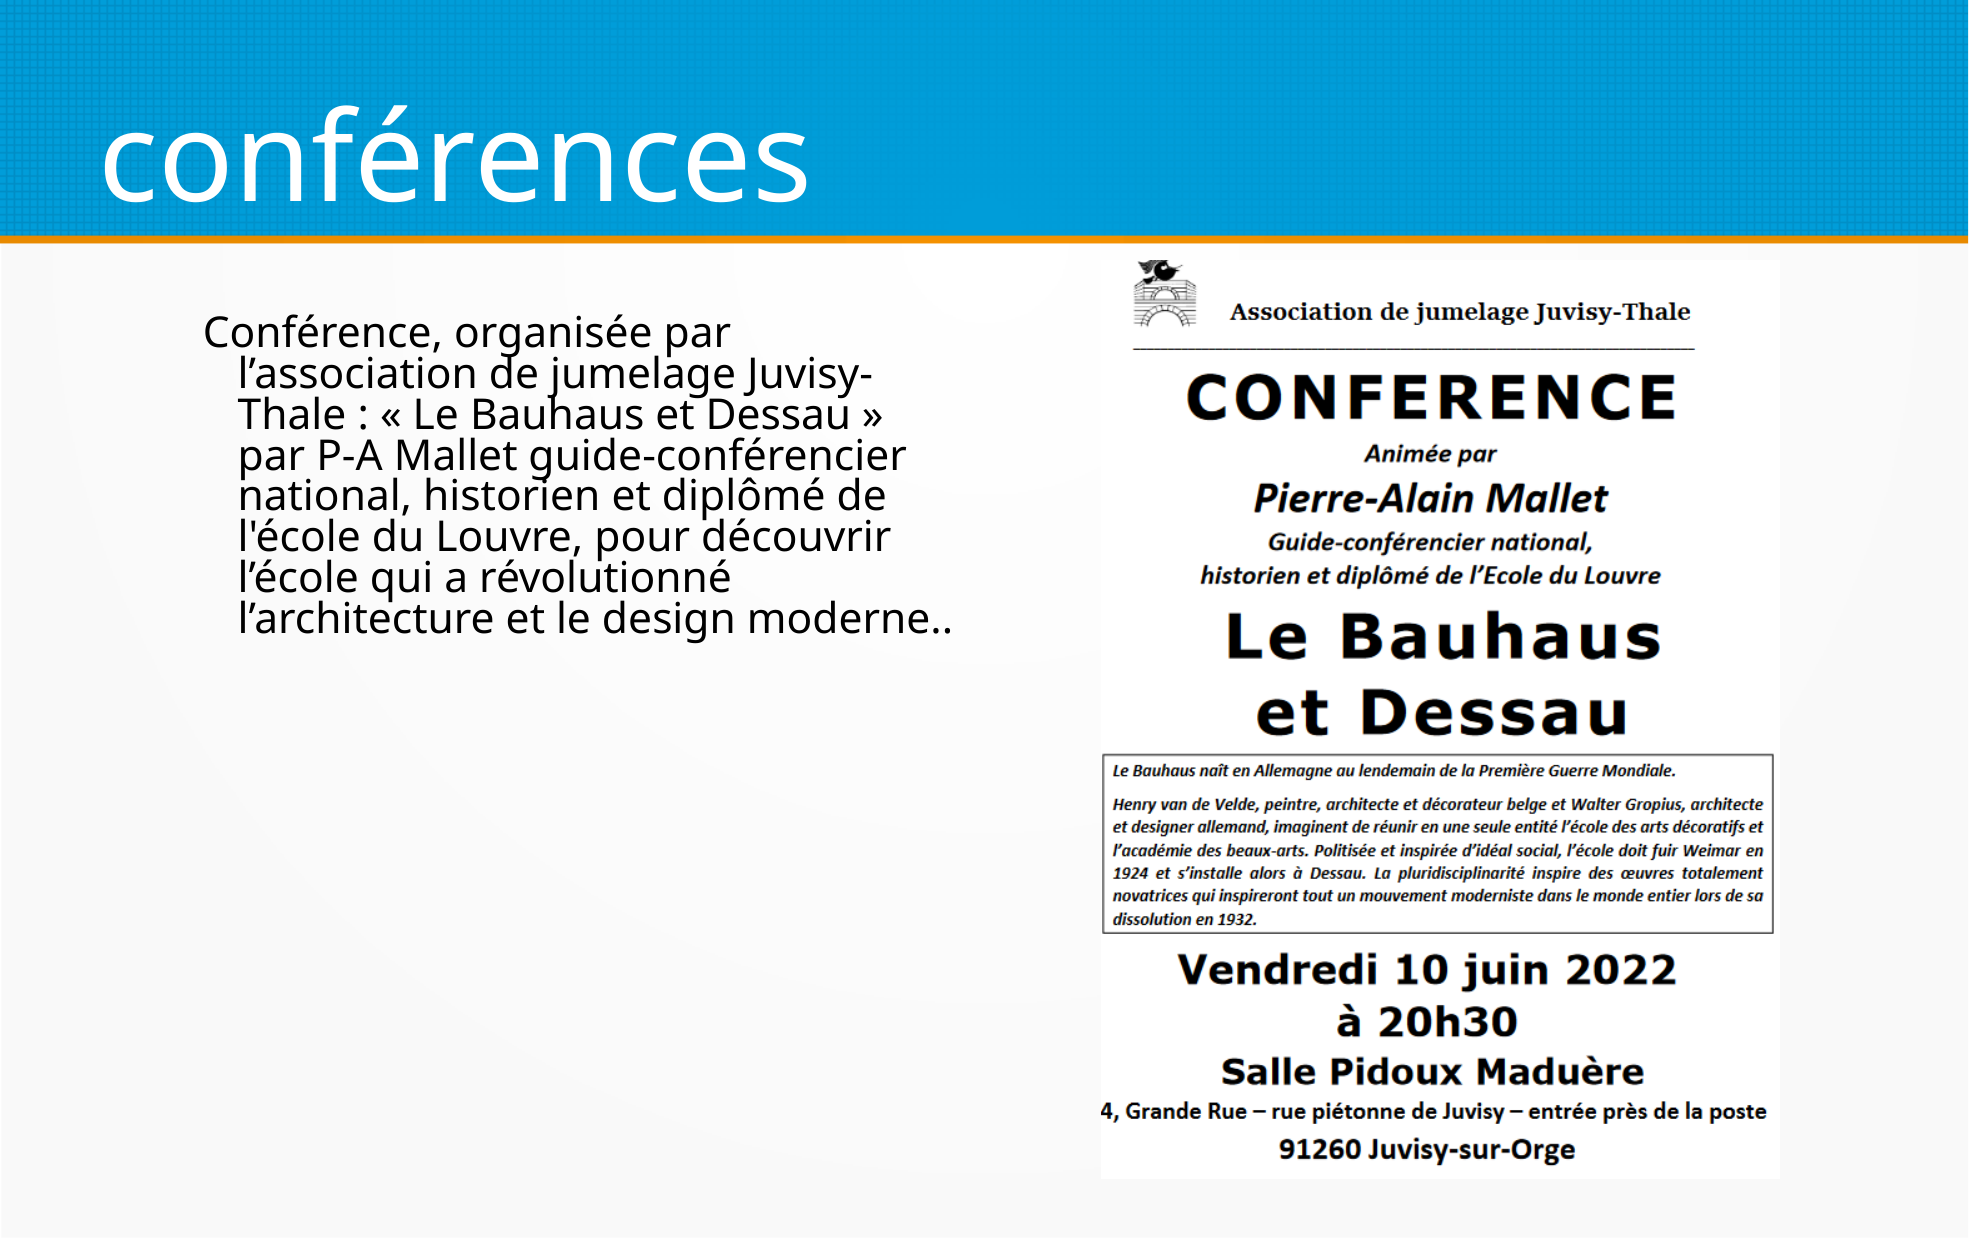

# conférences
Conférence, organisée par l’association de jumelage Juvisy-Thale : « Le Bauhaus et Dessau » par P-A Mallet guide-conférencier national, historien et diplômé de l'école du Louvre, pour découvrir l’école qui a révolutionné l’architecture et le design moderne..